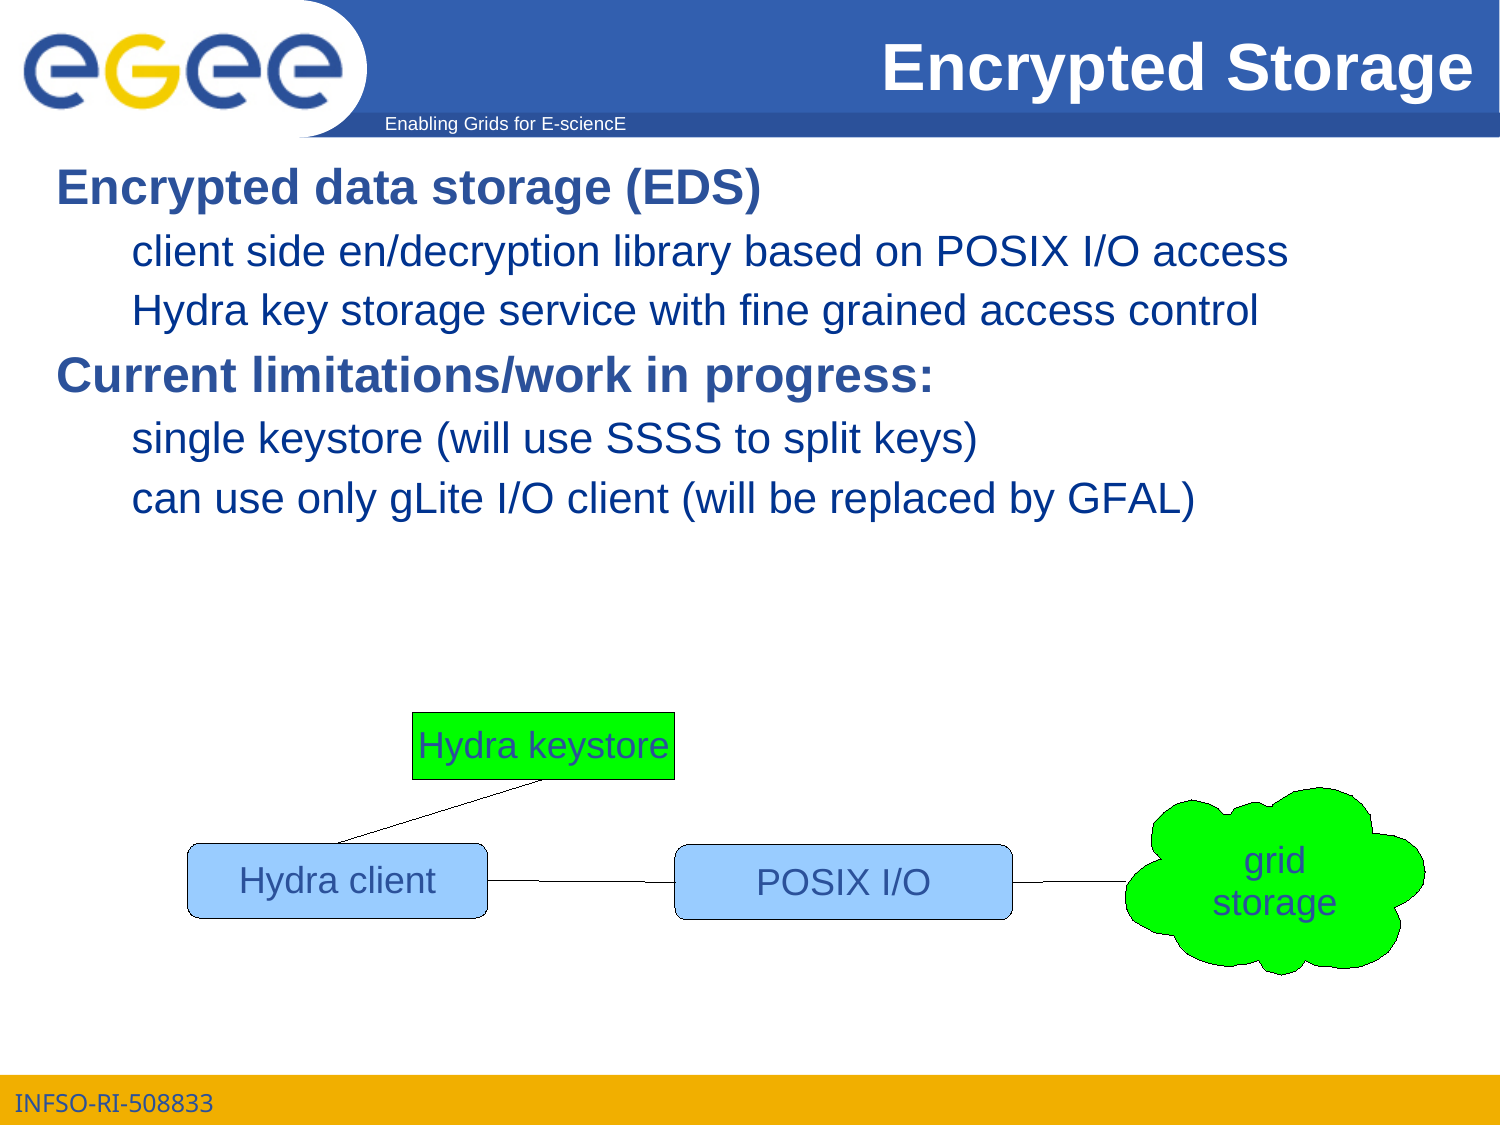

# Encrypted Storage
Encrypted data storage (EDS)
client side en/decryption library based on POSIX I/O access
Hydra key storage service with fine grained access control
Current limitations/work in progress:
single keystore (will use SSSS to split keys)
can use only gLite I/O client (will be replaced by GFAL)
Hydra keystore
grid
storage
Hydra client
POSIX I/O